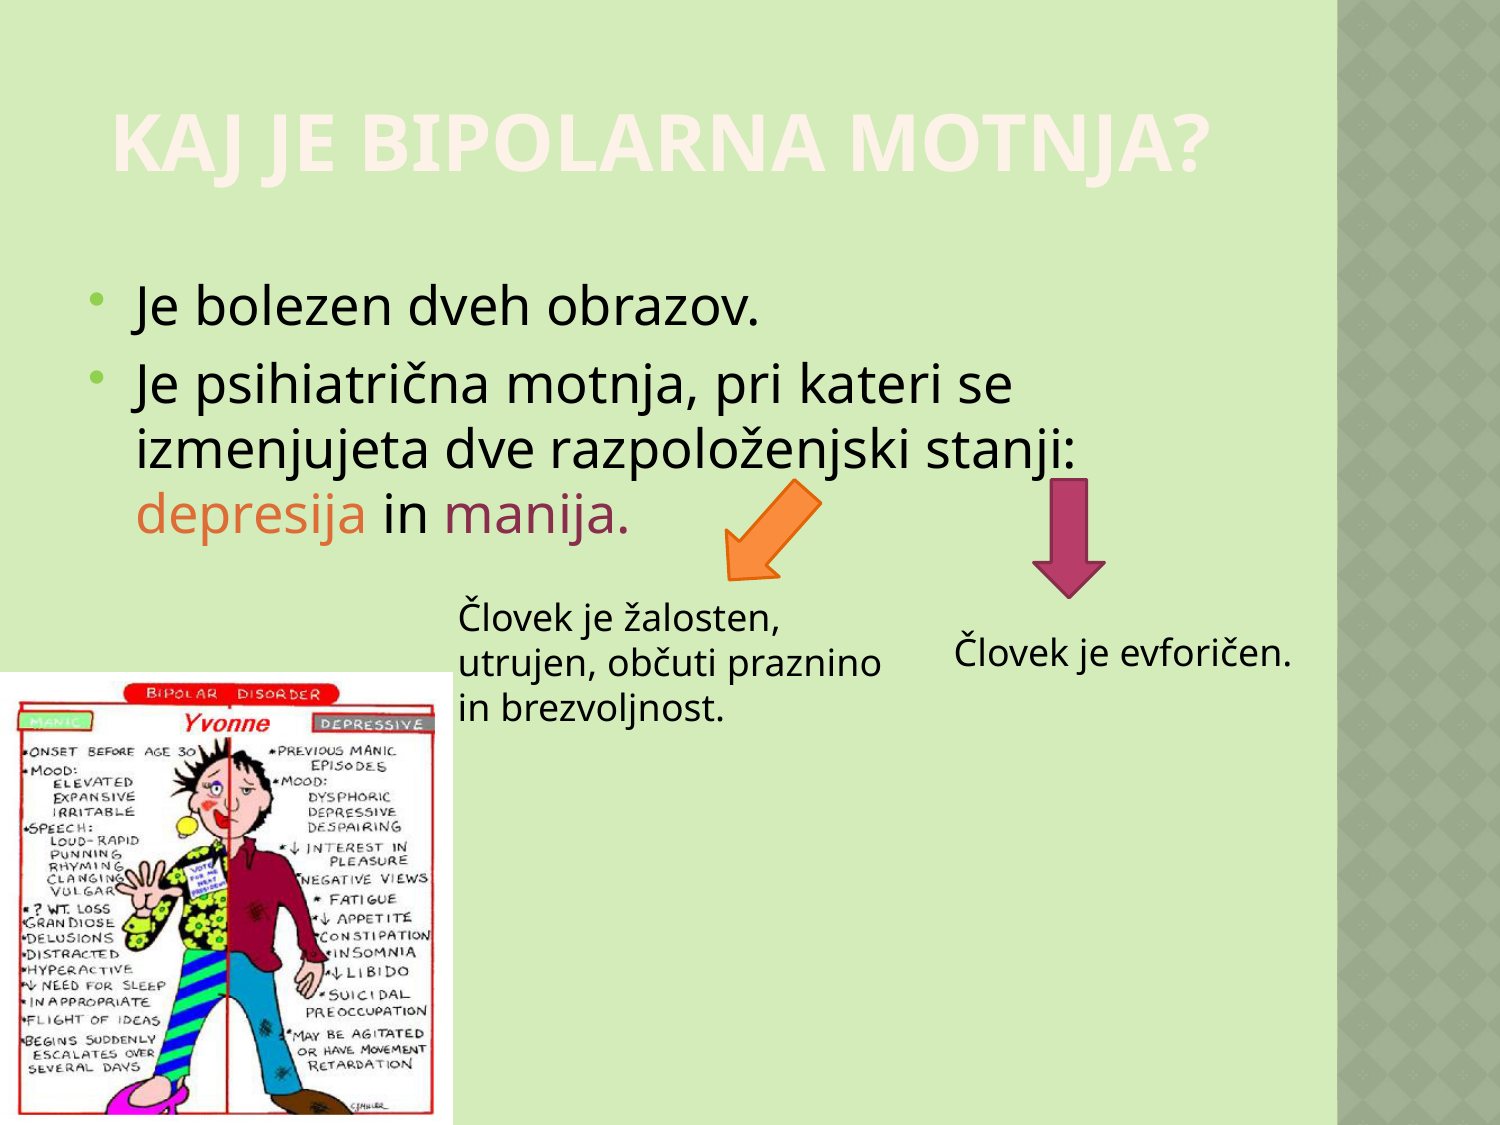

# KAJ JE BIPOLARNA MOTNJA?
Je bolezen dveh obrazov.
Je psihiatrična motnja, pri kateri se izmenjujeta dve razpoloženjski stanji: depresija in manija.
Človek je žalosten, utrujen, občuti praznino in brezvoljnost.
Človek je evforičen.